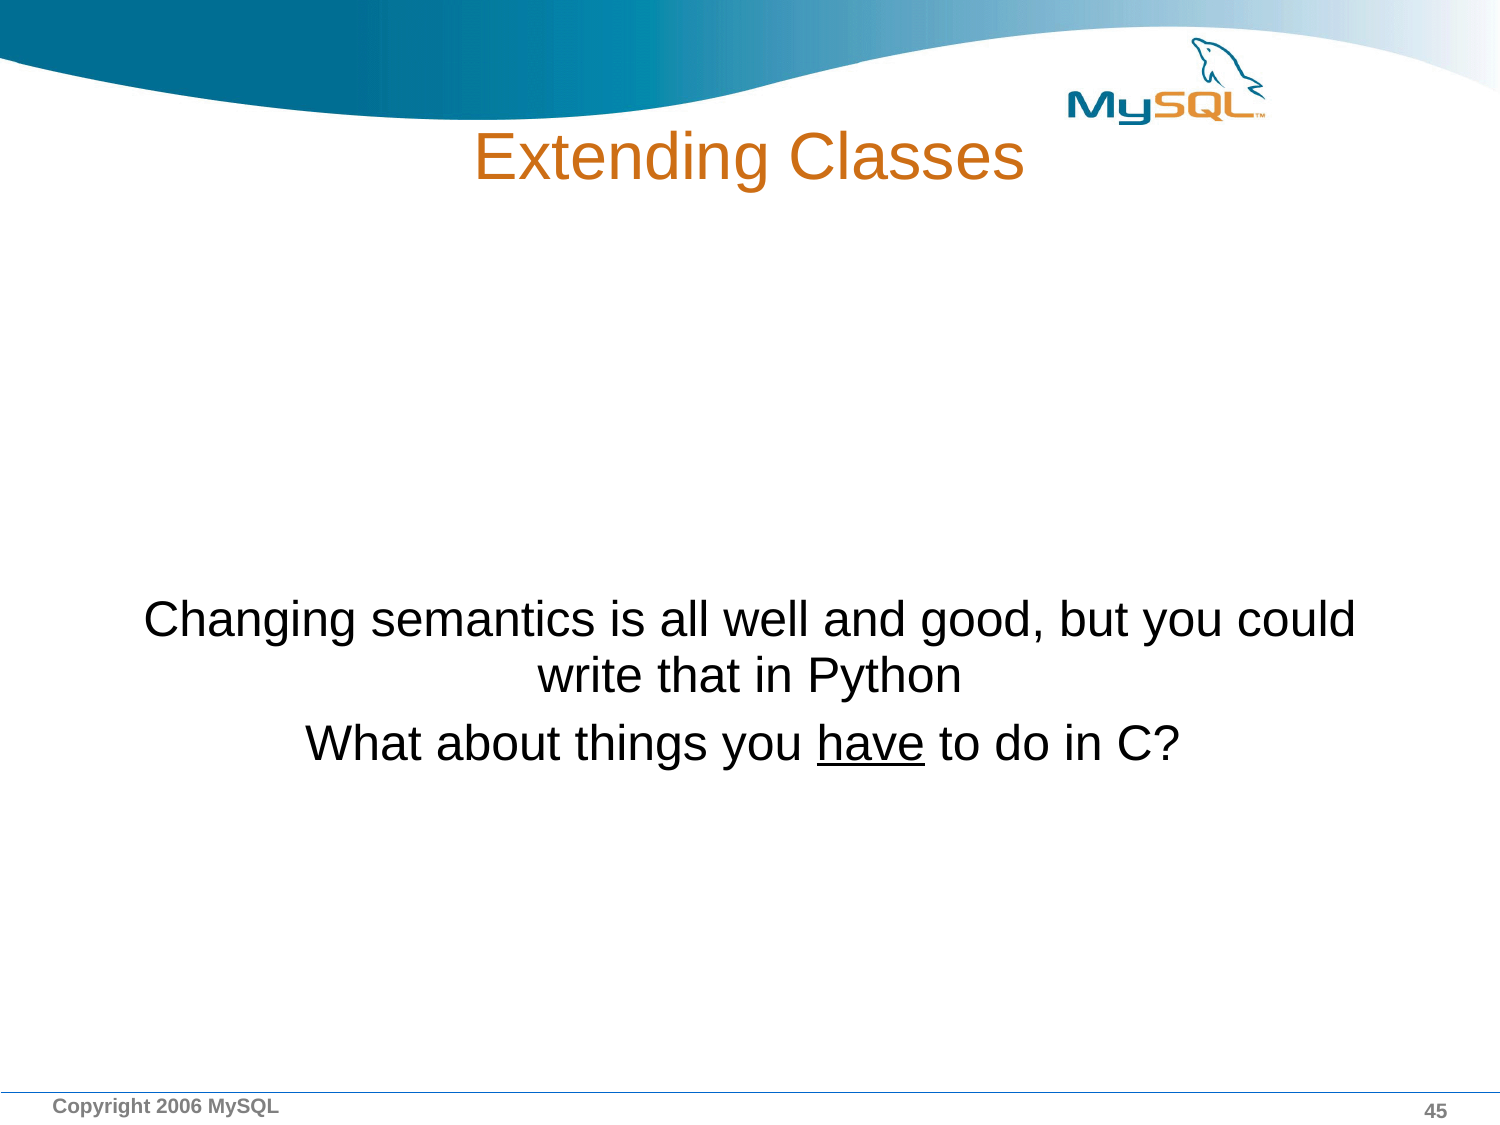

# Extending Classes
Changing semantics is all well and good, but you could write that in Python
What about things you have to do in C?